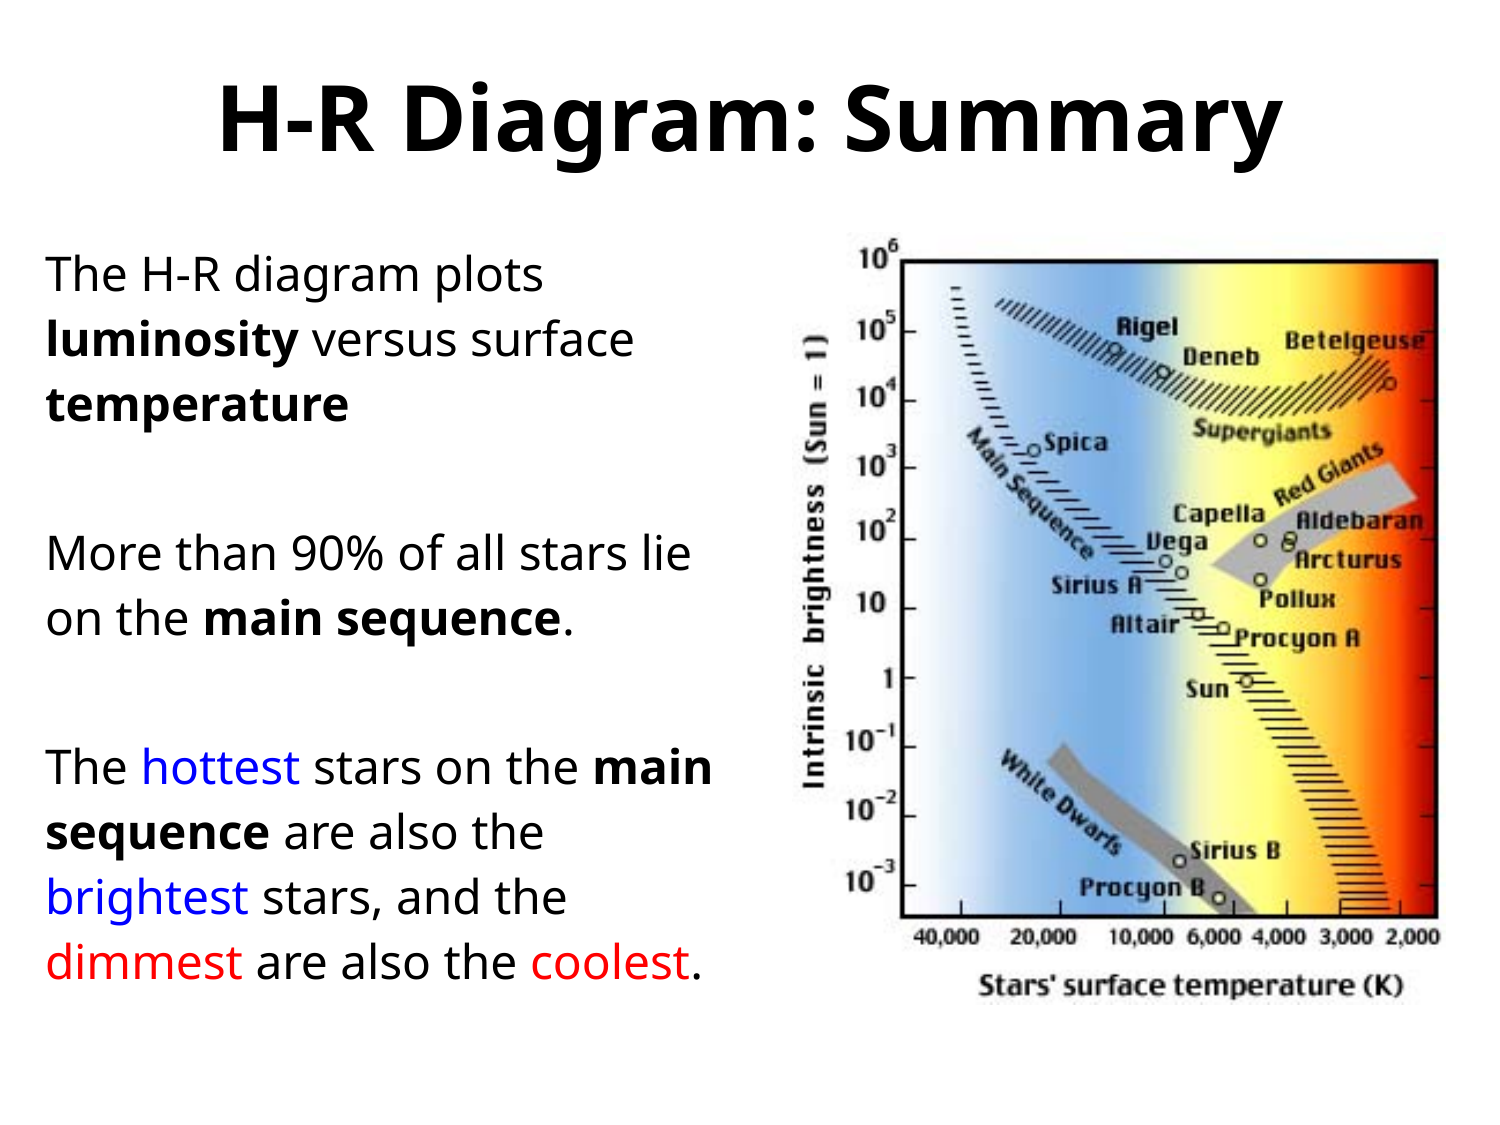

H-R Diagram: Summary
# The H-R diagram plots luminosity versus surface temperature
More than 90% of all stars lie on the main sequence.
The hottest stars on the main sequence are also the brightest stars, and the dimmest are also the coolest.